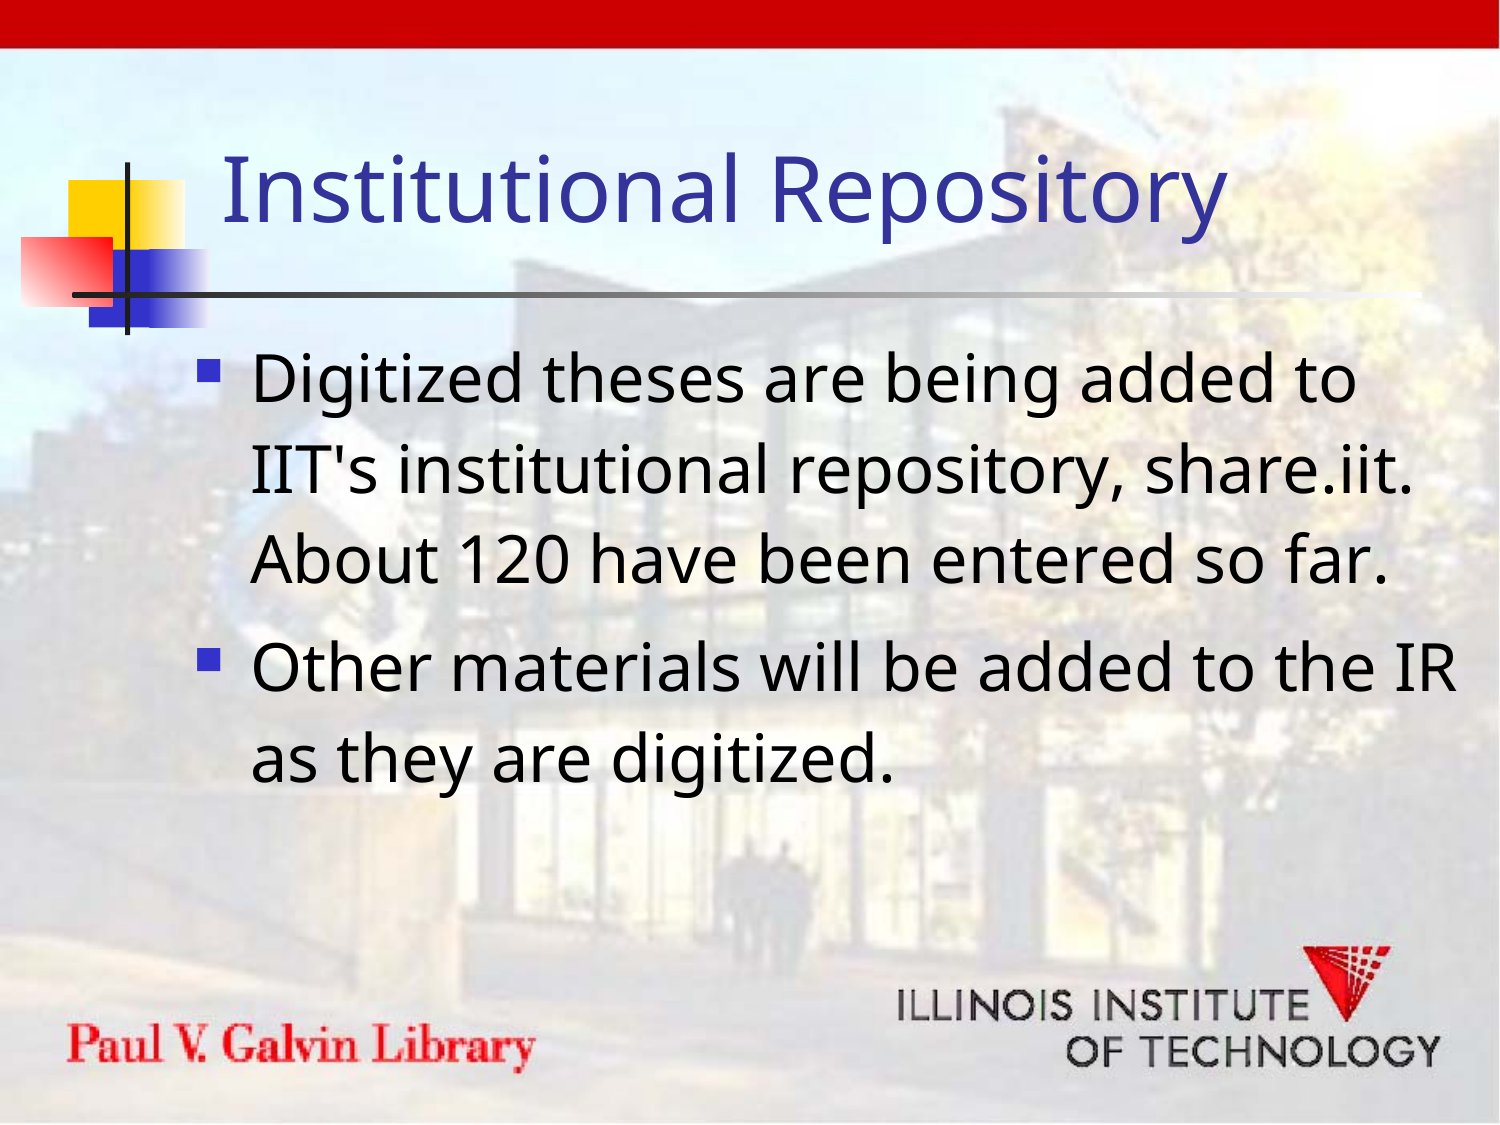

# Institutional Repository
Digitized theses are being added to IIT's institutional repository, share.iit. About 120 have been entered so far.
Other materials will be added to the IR as they are digitized.